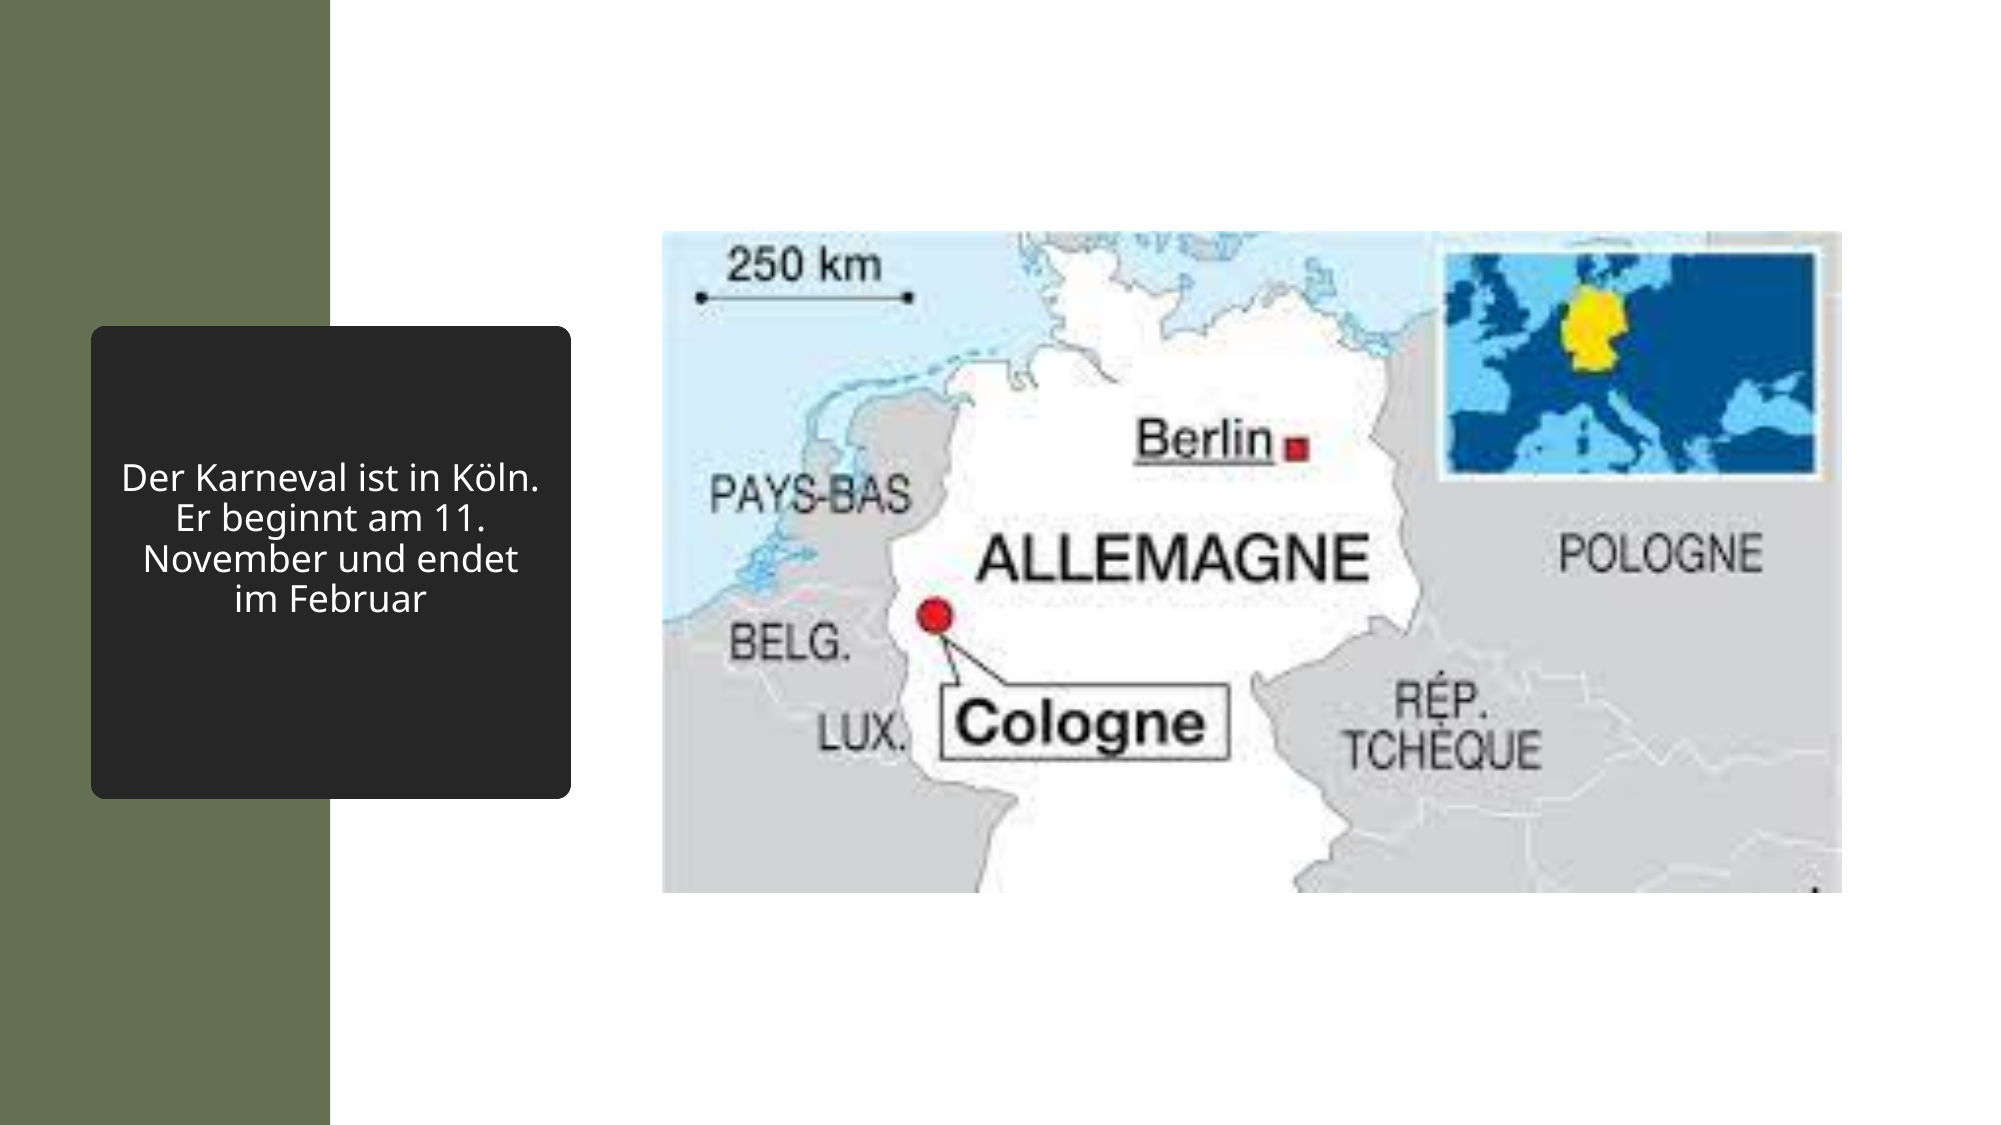

# Der Karneval ist in Köln. Er beginnt am 11. November und endet im Februar